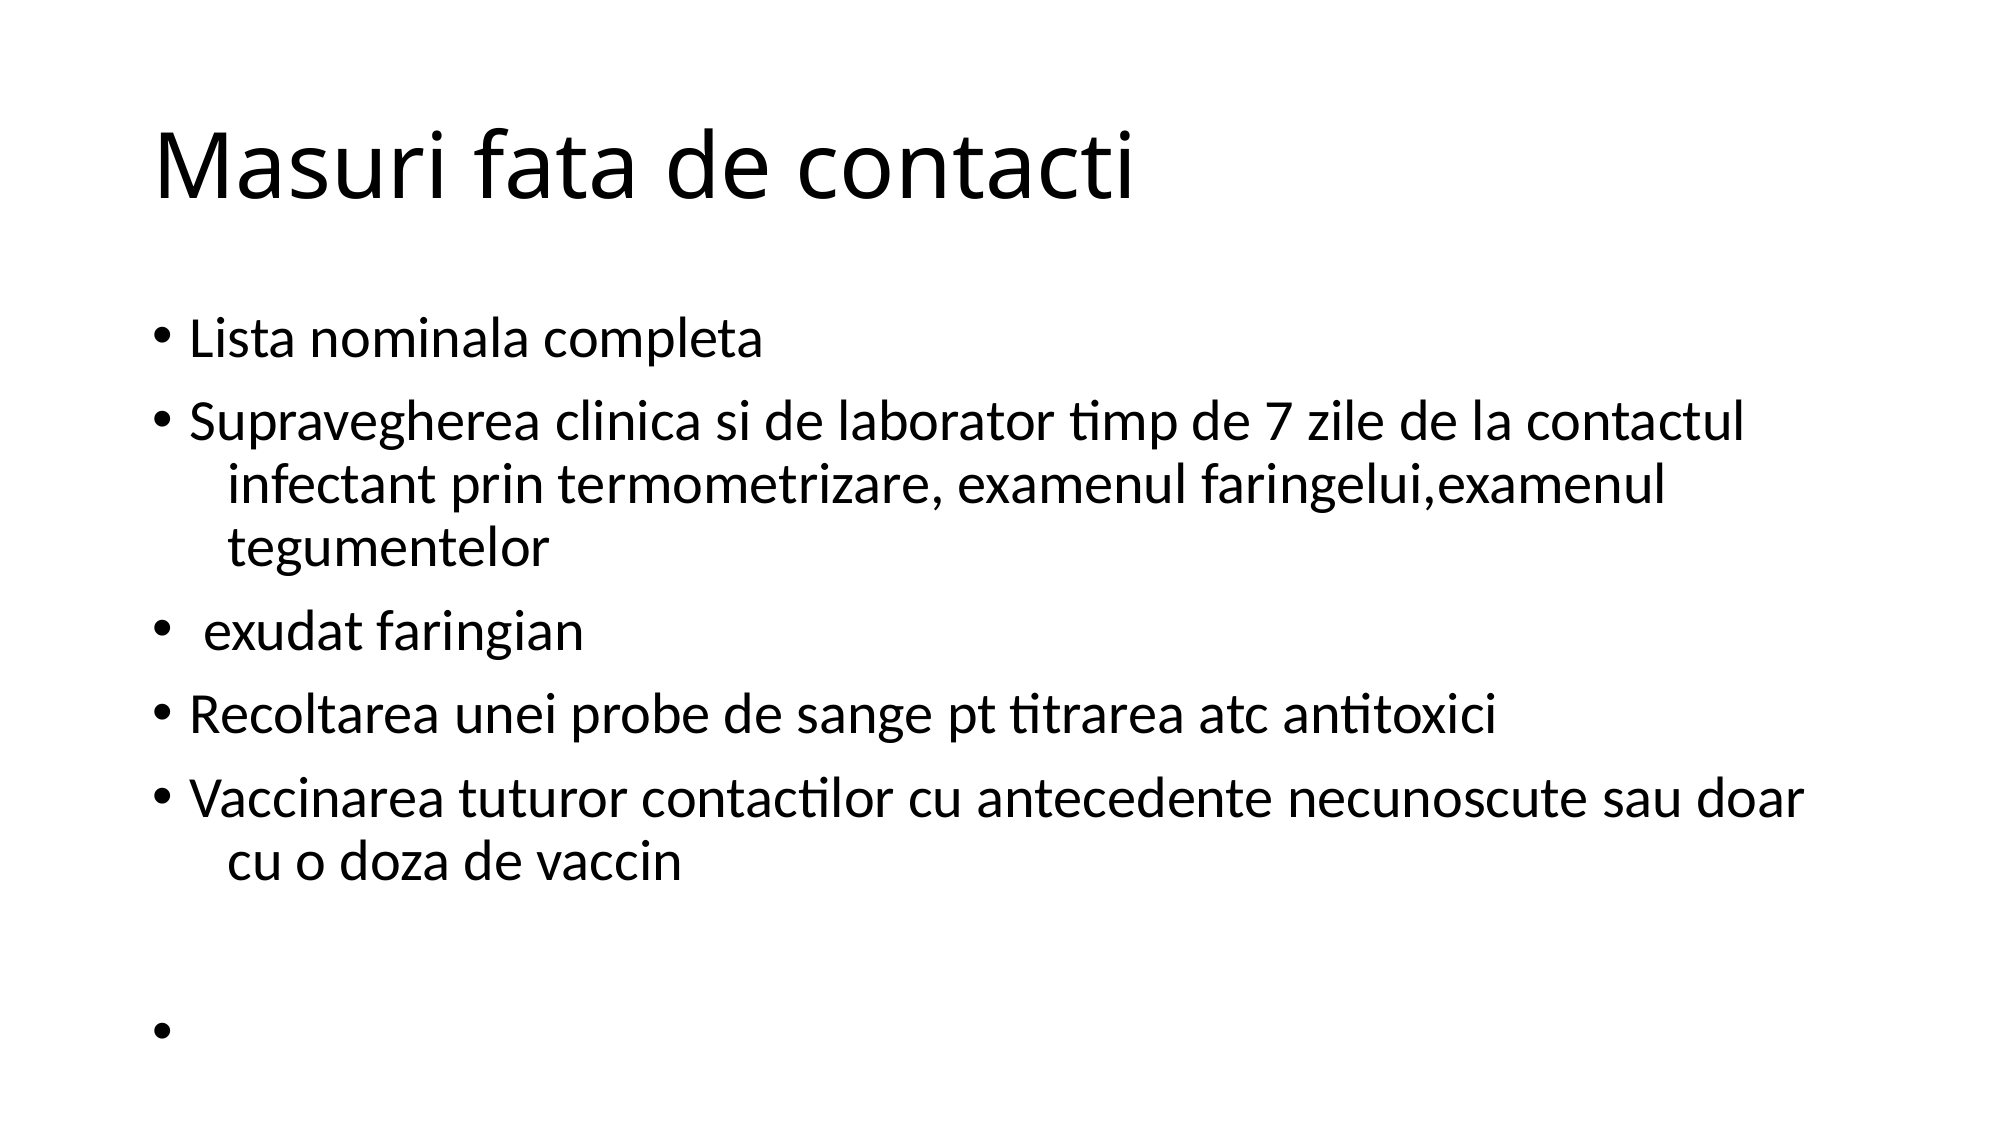

# Masuri fata de contacti
Lista nominala completa
Supravegherea clinica si de laborator timp de 7 zile de la contactul infectant prin termometrizare, examenul faringelui,examenul tegumentelor
 exudat faringian
Recoltarea unei probe de sange pt titrarea atc antitoxici
Vaccinarea tuturor contactilor cu antecedente necunoscute sau doar cu o doza de vaccin